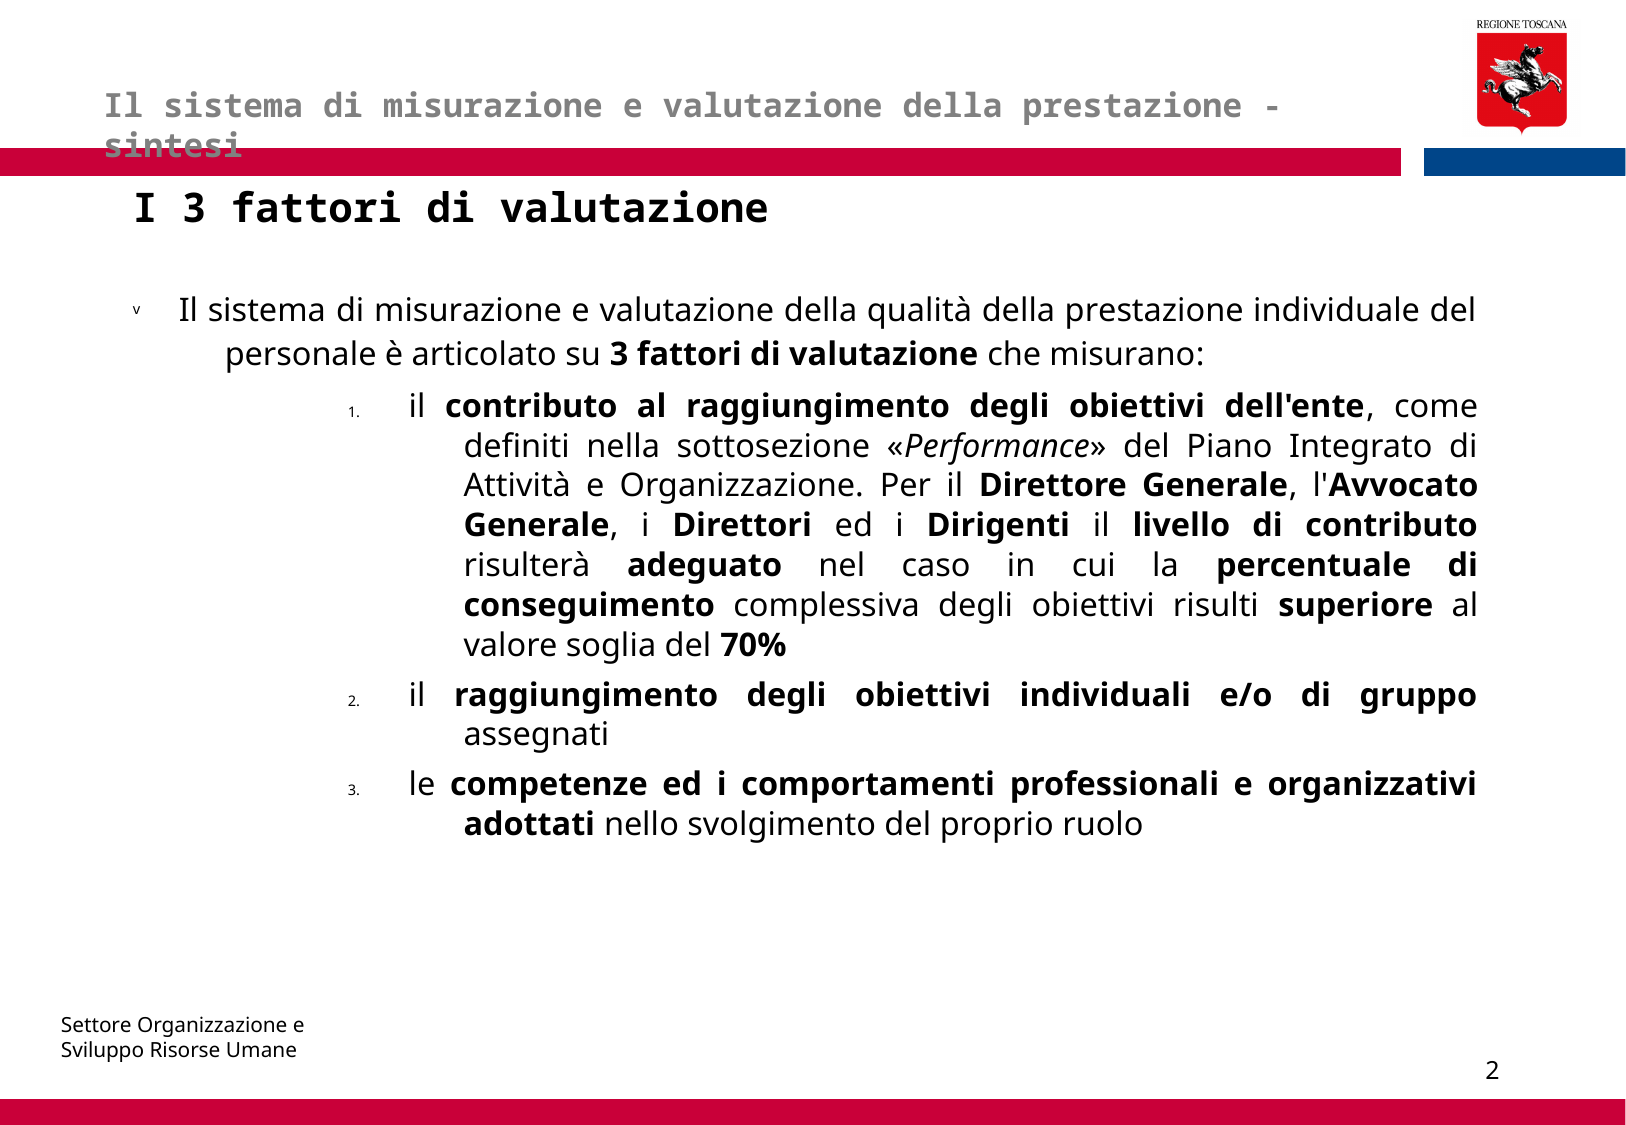

Il sistema di misurazione e valutazione della prestazione - sintesi
# I 3 fattori di valutazione
Il sistema di misurazione e valutazione della qualità della prestazione individuale del personale è articolato su 3 fattori di valutazione che misurano:
il contributo al raggiungimento degli obiettivi dell'ente, come definiti nella sottosezione «Performance» del Piano Integrato di Attività e Organizzazione. Per il Direttore Generale, l'Avvocato Generale, i Direttori ed i Dirigenti il livello di contributo risulterà adeguato nel caso in cui la percentuale di conseguimento complessiva degli obiettivi risulti superiore al valore soglia del 70%
il raggiungimento degli obiettivi individuali e/o di gruppo assegnati
le competenze ed i comportamenti professionali e organizzativi adottati nello svolgimento del proprio ruolo
Settore Organizzazione e
Sviluppo Risorse Umane